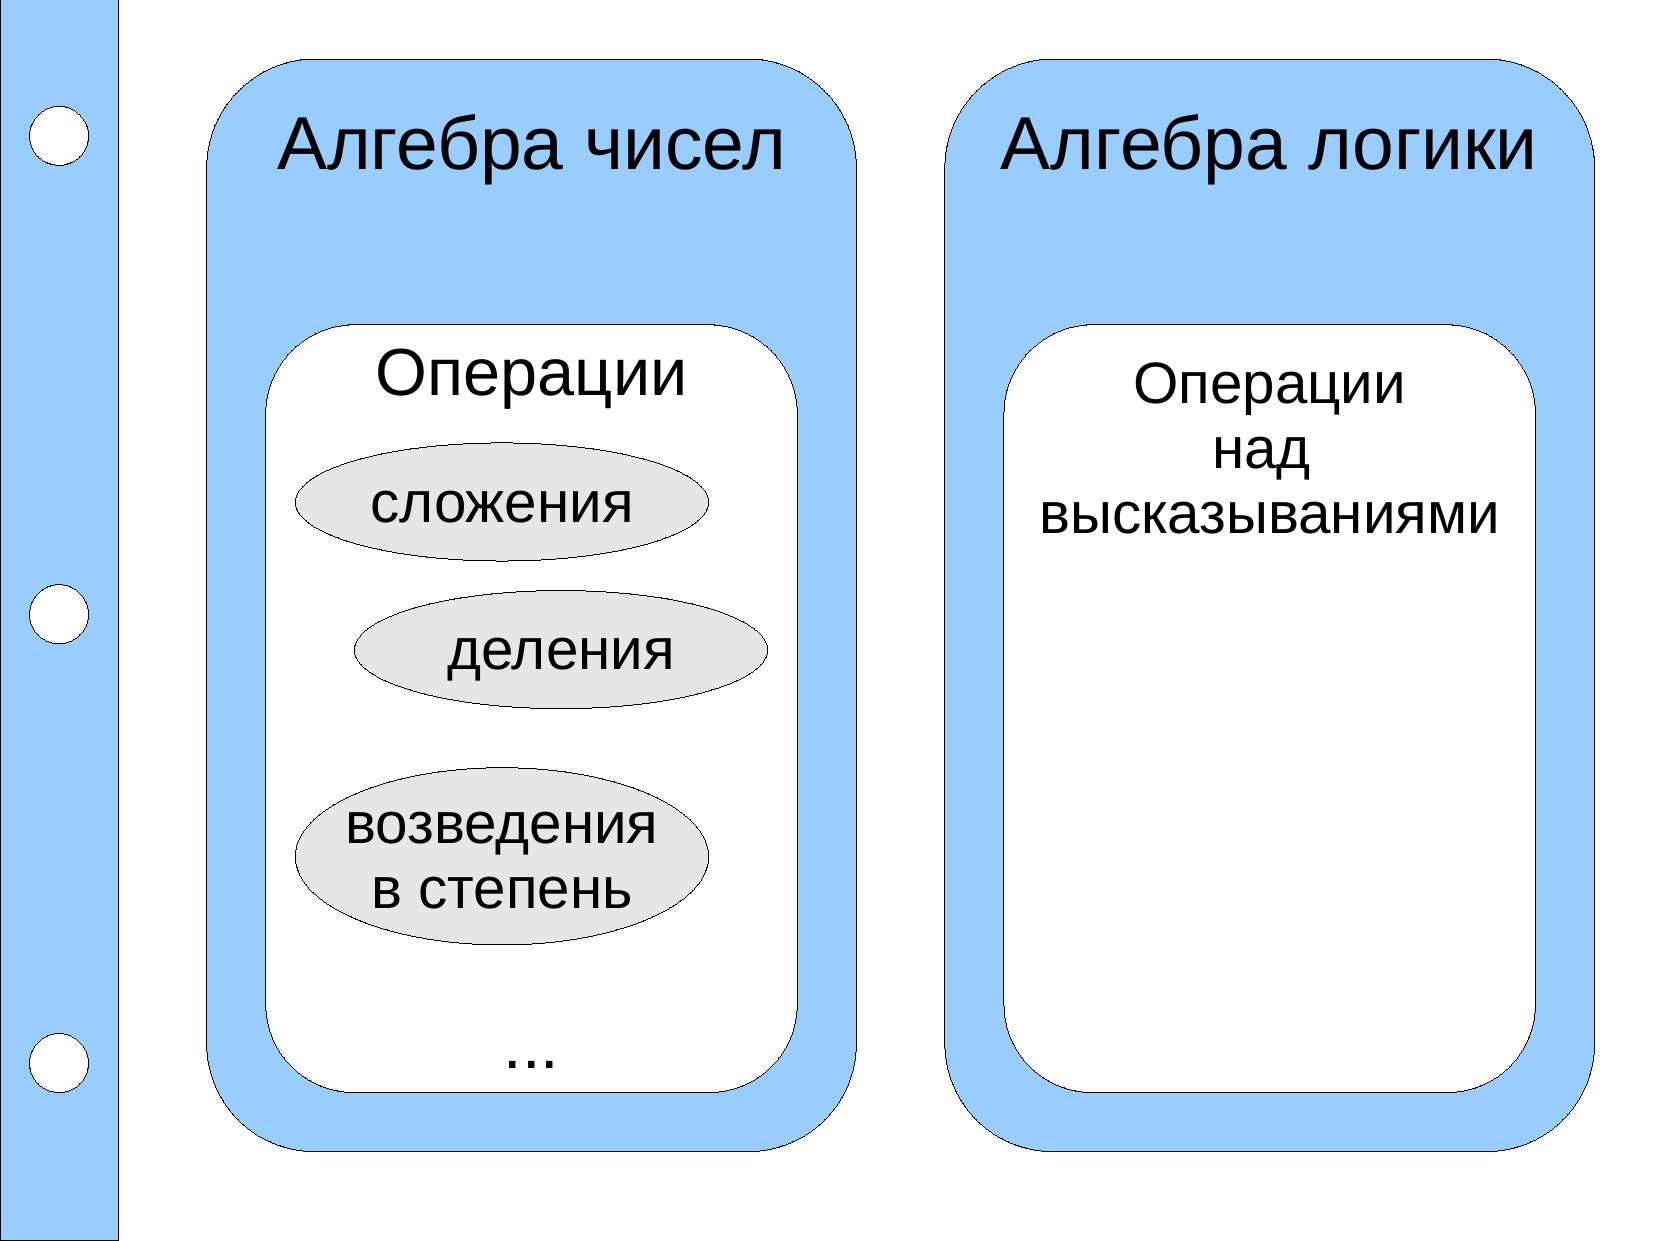

Алгебра чисел
Алгебра логики
Операции
...
Операции
над
высказываниями
сложения
деления
возведения
в степень